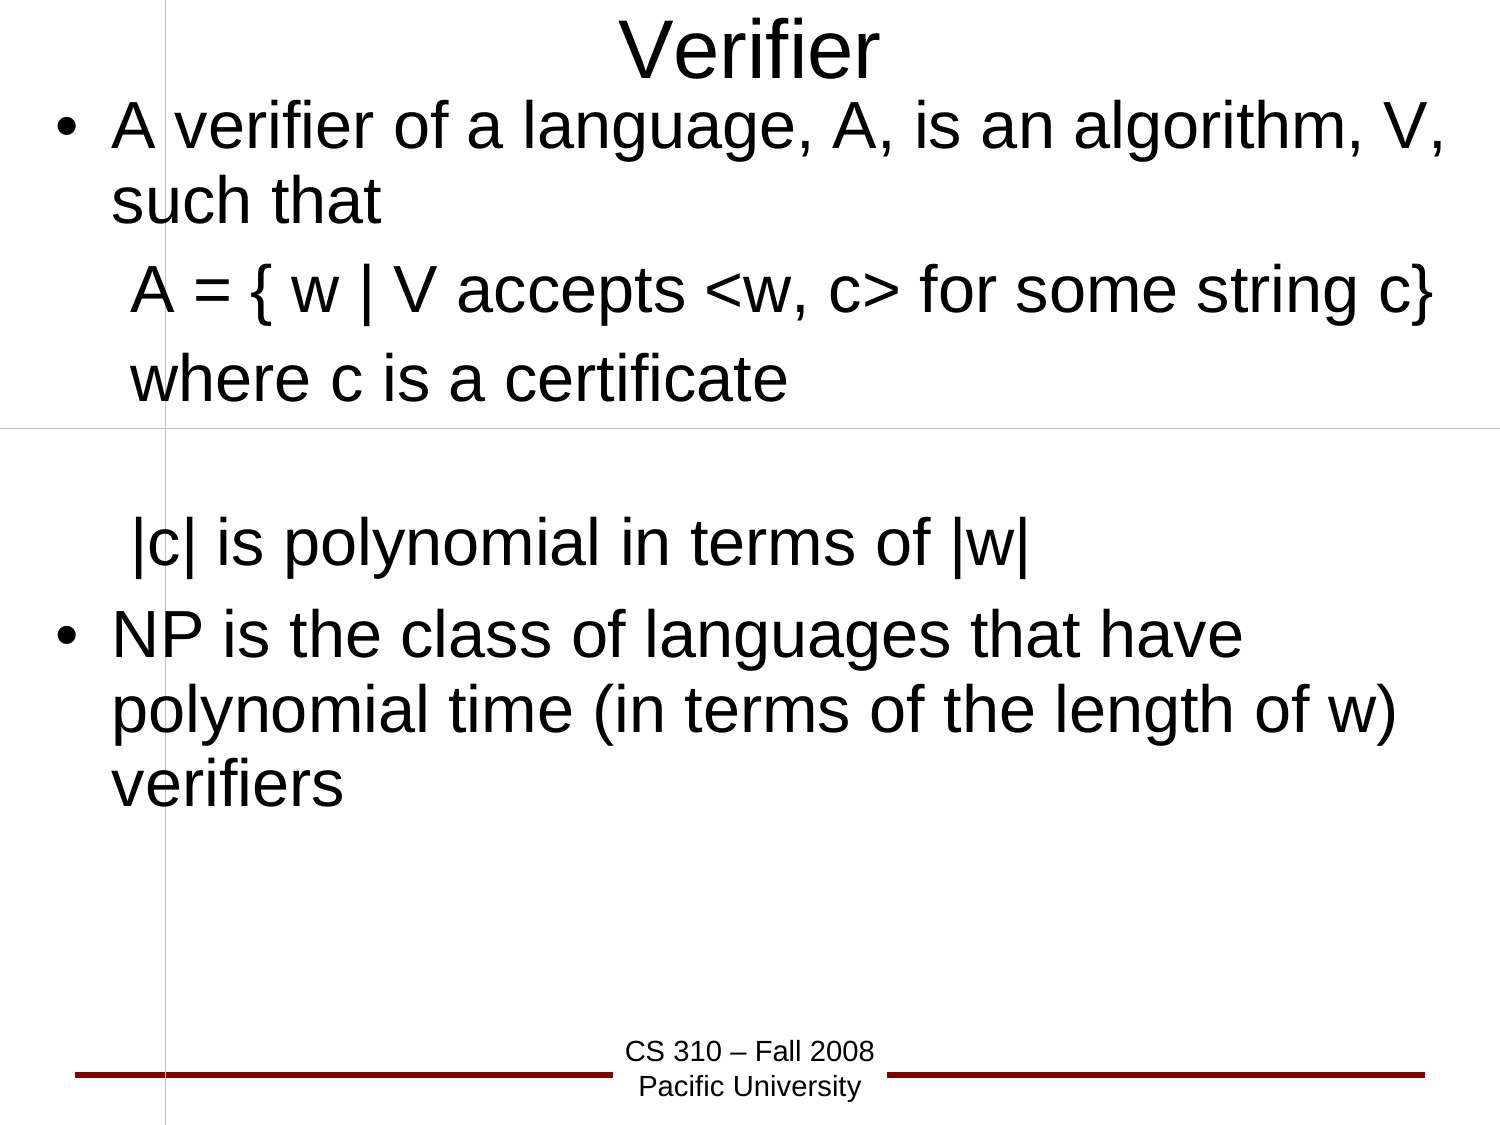

# Verifier
A verifier of a language, A, is an algorithm, V, such that
A = { w | V accepts <w, c> for some string c}
where c is a certificate
|c| is polynomial in terms of |w|
NP is the class of languages that have polynomial time (in terms of the length of w) verifiers